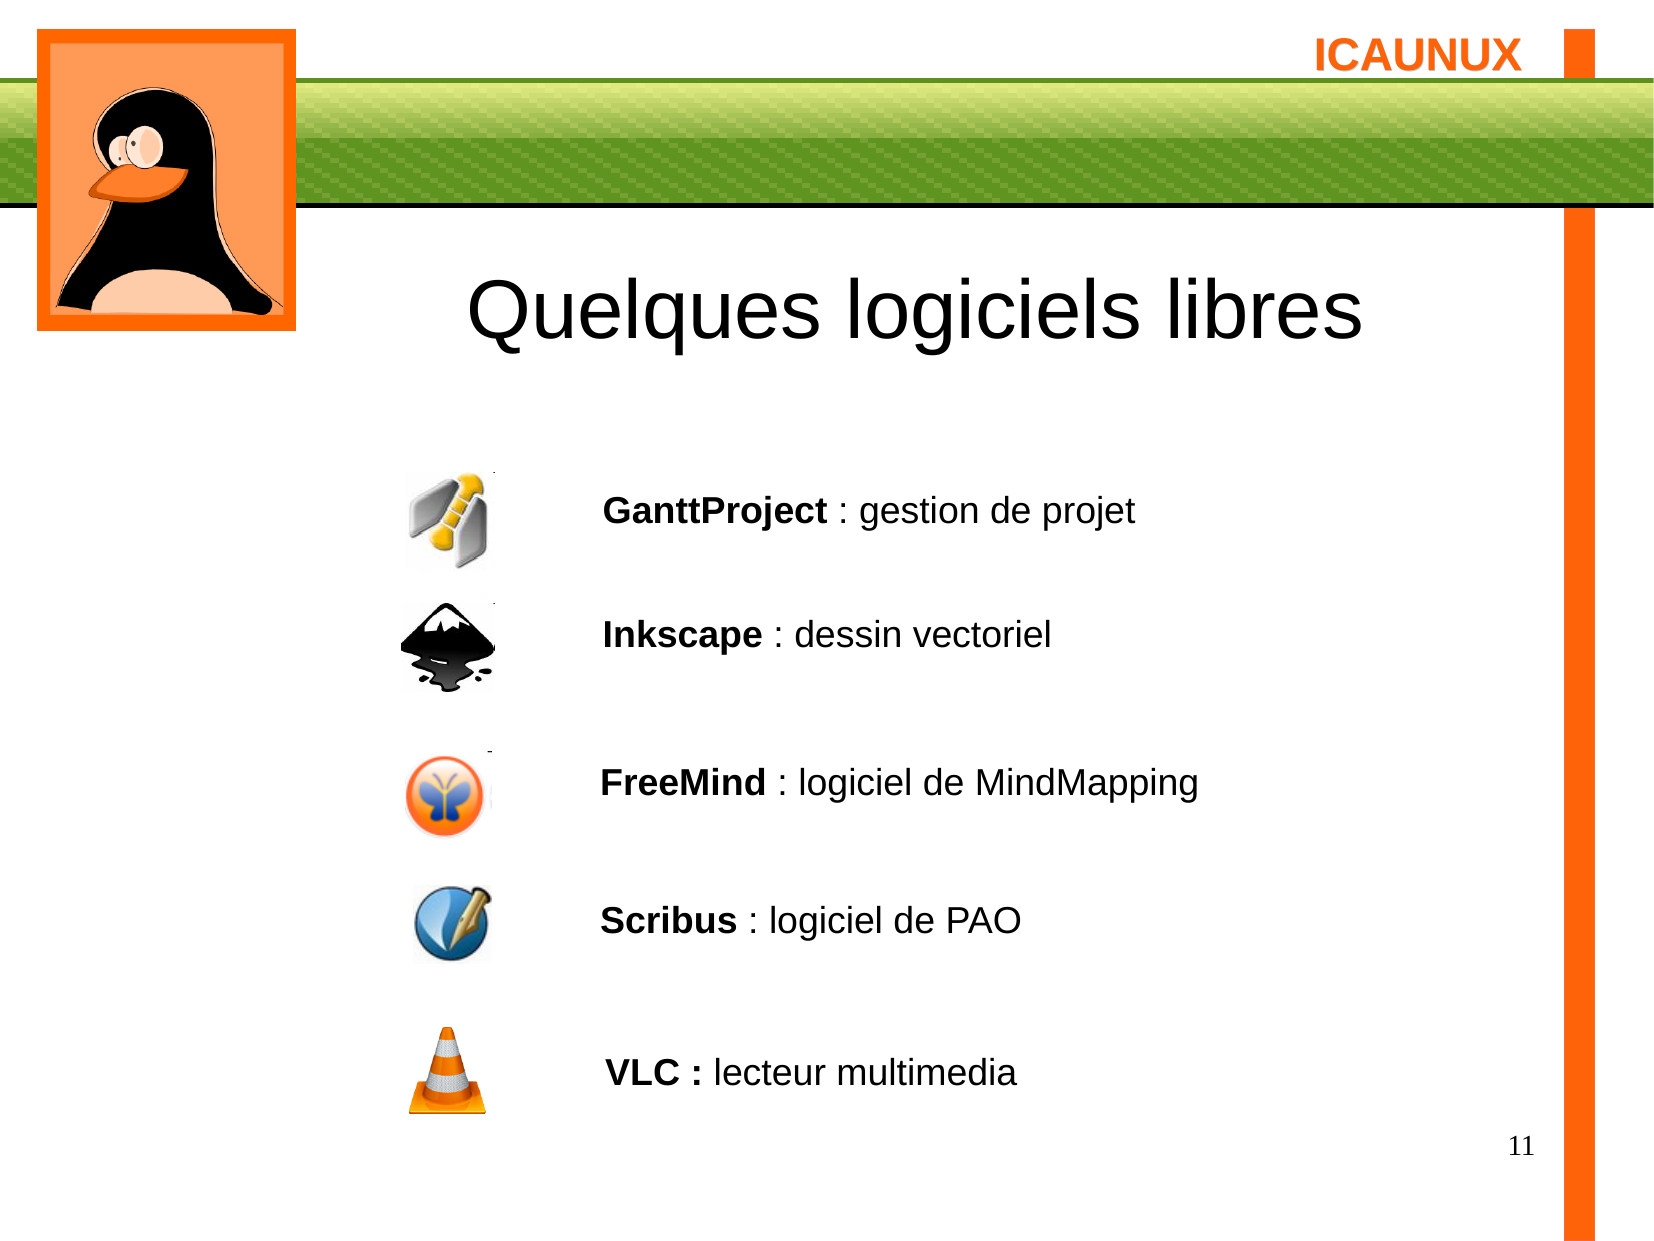

# Quelques logiciels libres
GanttProject : gestion de projet
Inkscape : dessin vectoriel
FreeMind : logiciel de MindMapping
Scribus : logiciel de PAO
VLC : lecteur multimedia
11